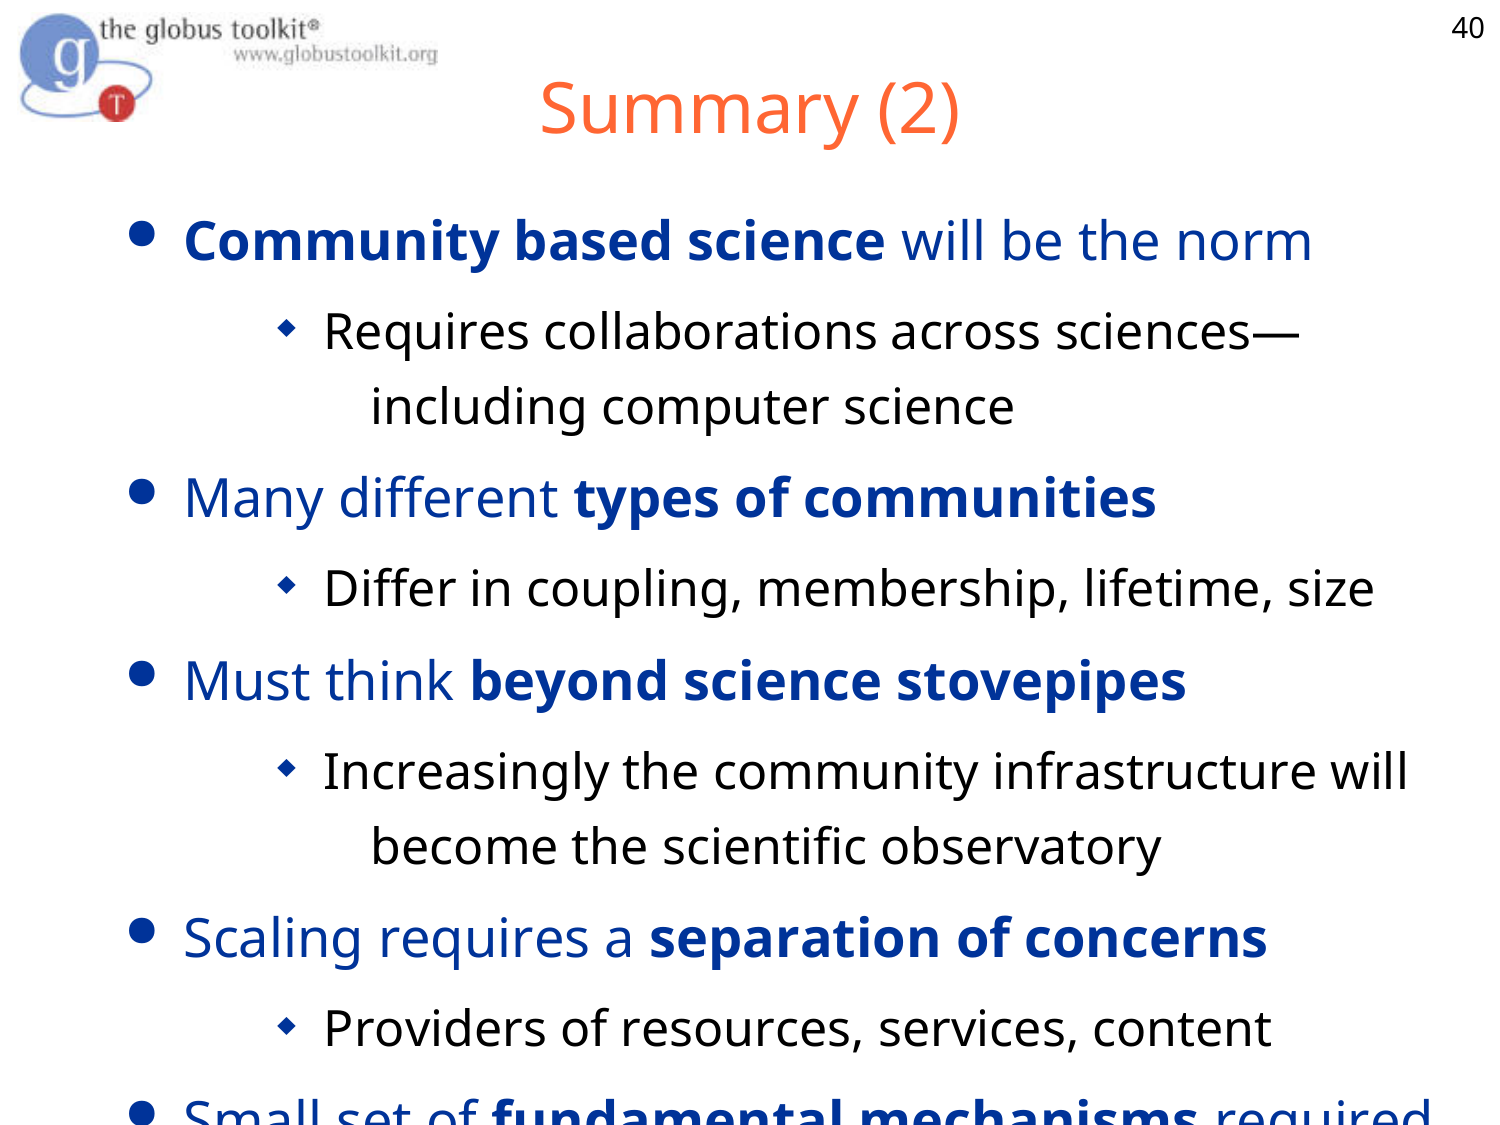

40
# Summary (2)
Community based science will be the norm
Requires collaborations across sciences— including computer science
Many different types of communities
Differ in coupling, membership, lifetime, size
Must think beyond science stovepipes
Increasingly the community infrastructure will become the scientific observatory
Scaling requires a separation of concerns
Providers of resources, services, content
Small set of fundamental mechanisms required to build communities